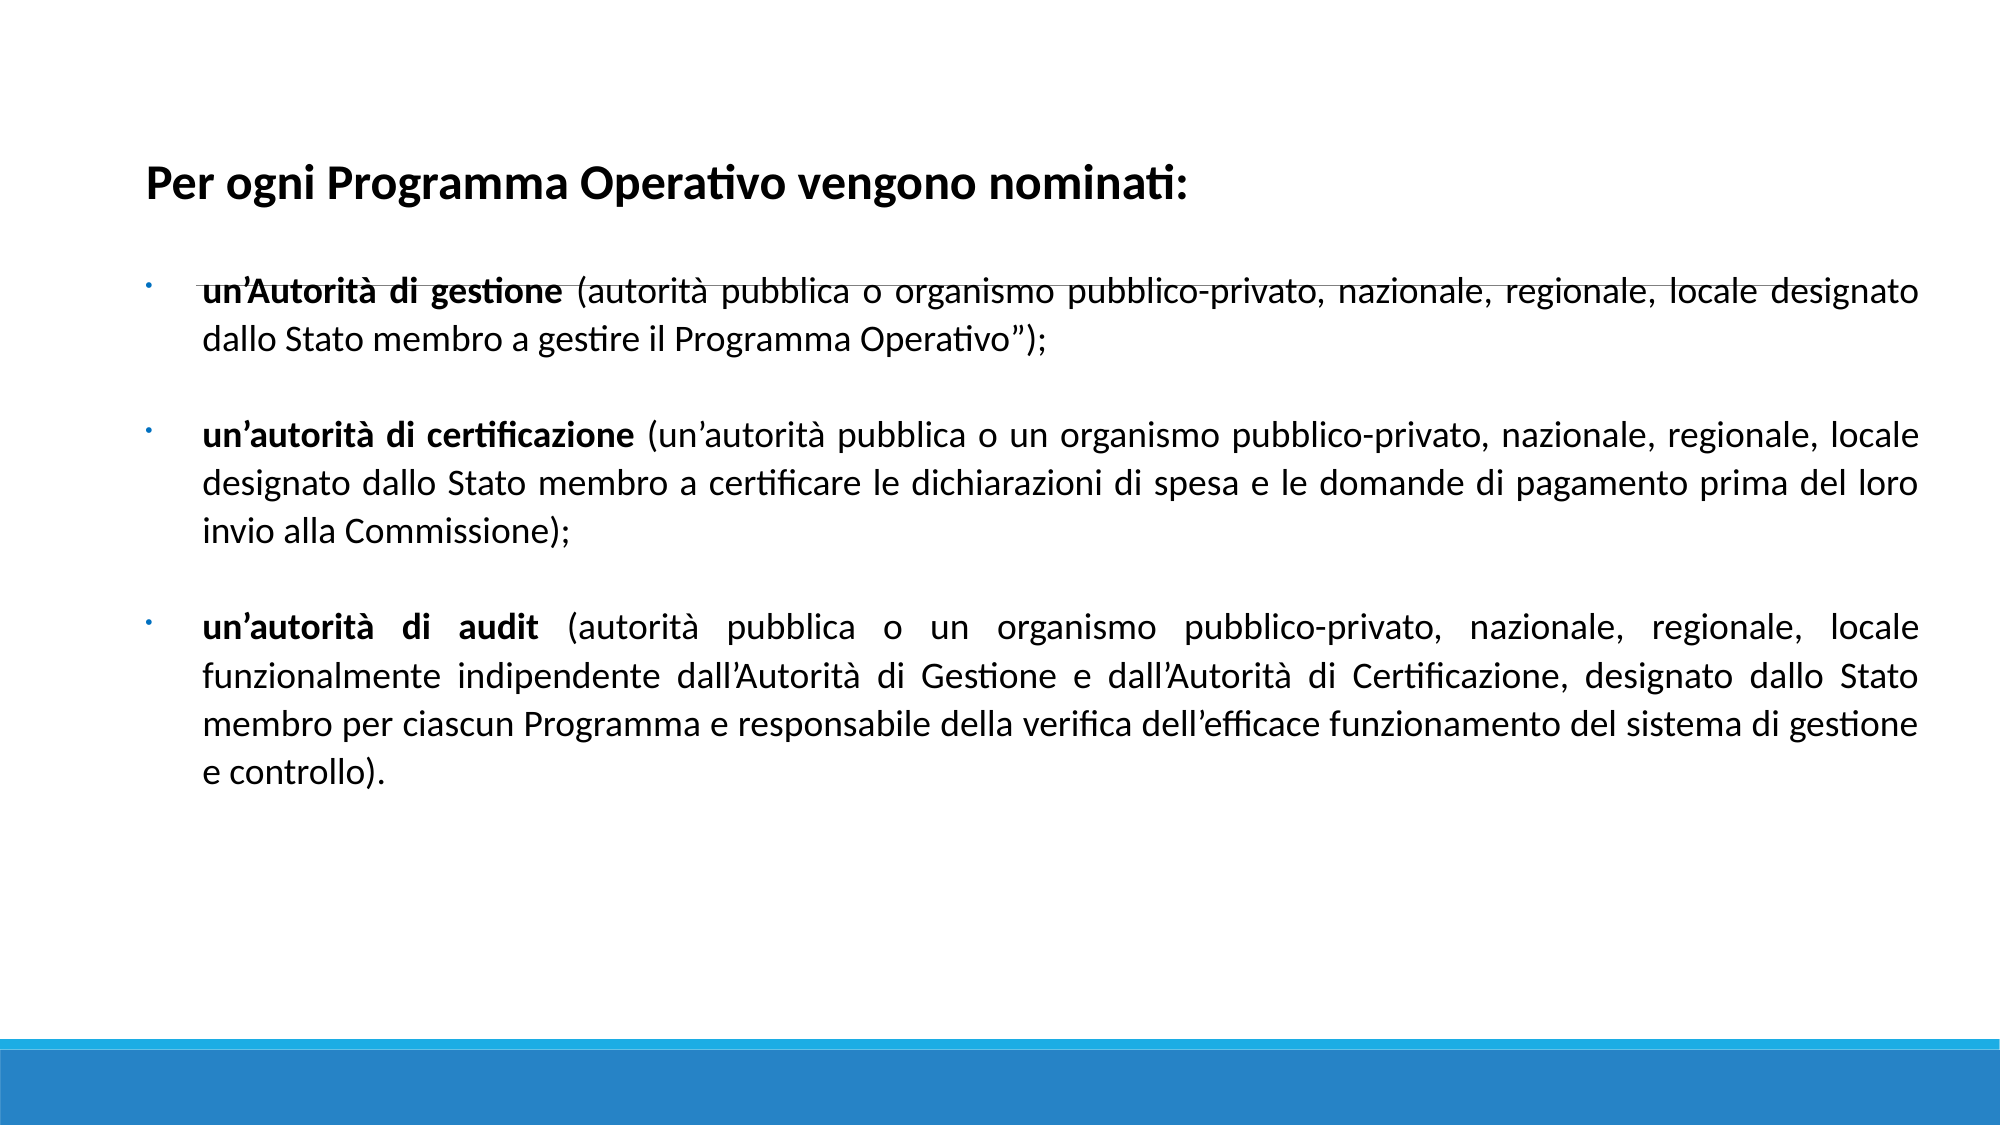

Per ogni Programma Operativo vengono nominati:
un’Autorità di gestione (autorità pubblica o organismo pubblico-privato, nazionale, regionale, locale designato dallo Stato membro a gestire il Programma Operativo”);
un’autorità di certificazione (un’autorità pubblica o un organismo pubblico-privato, nazionale, regionale, locale designato dallo Stato membro a certificare le dichiarazioni di spesa e le domande di pagamento prima del loro invio alla Commissione);
un’autorità di audit (autorità pubblica o un organismo pubblico-privato, nazionale, regionale, locale funzionalmente indipendente dall’Autorità di Gestione e dall’Autorità di Certificazione, designato dallo Stato membro per ciascun Programma e responsabile della verifica dell’efficace funzionamento del sistema di gestione e controllo).